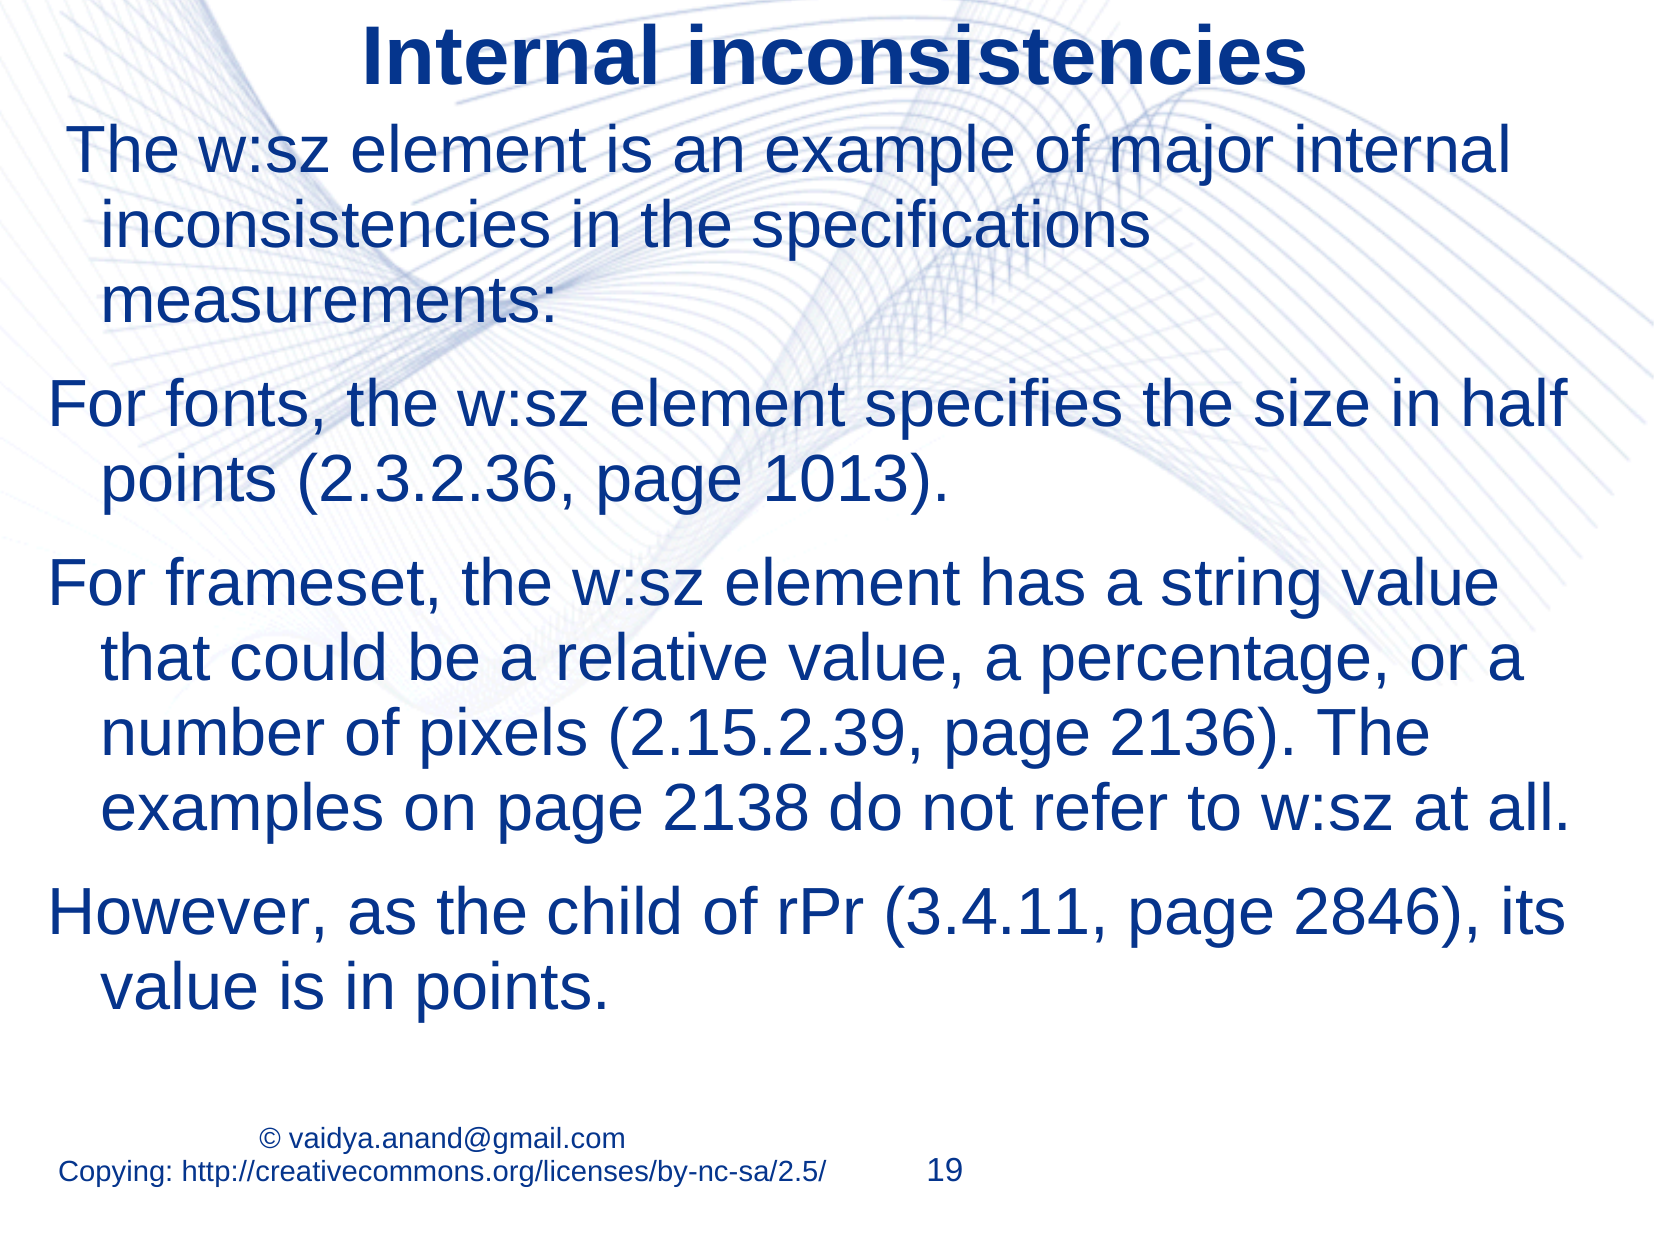

# Internal inconsistencies
 The w:sz element is an example of major internal inconsistencies in the specifications measurements:
For fonts, the w:sz element specifies the size in half points (2.3.2.36, page 1013).
For frameset, the w:sz element has a string value that could be a relative value, a percentage, or a number of pixels (2.15.2.39, page 2136). The examples on page 2138 do not refer to w:sz at all.
However, as the child of rPr (3.4.11, page 2846), its value is in points.
http://www.broffice.org
19